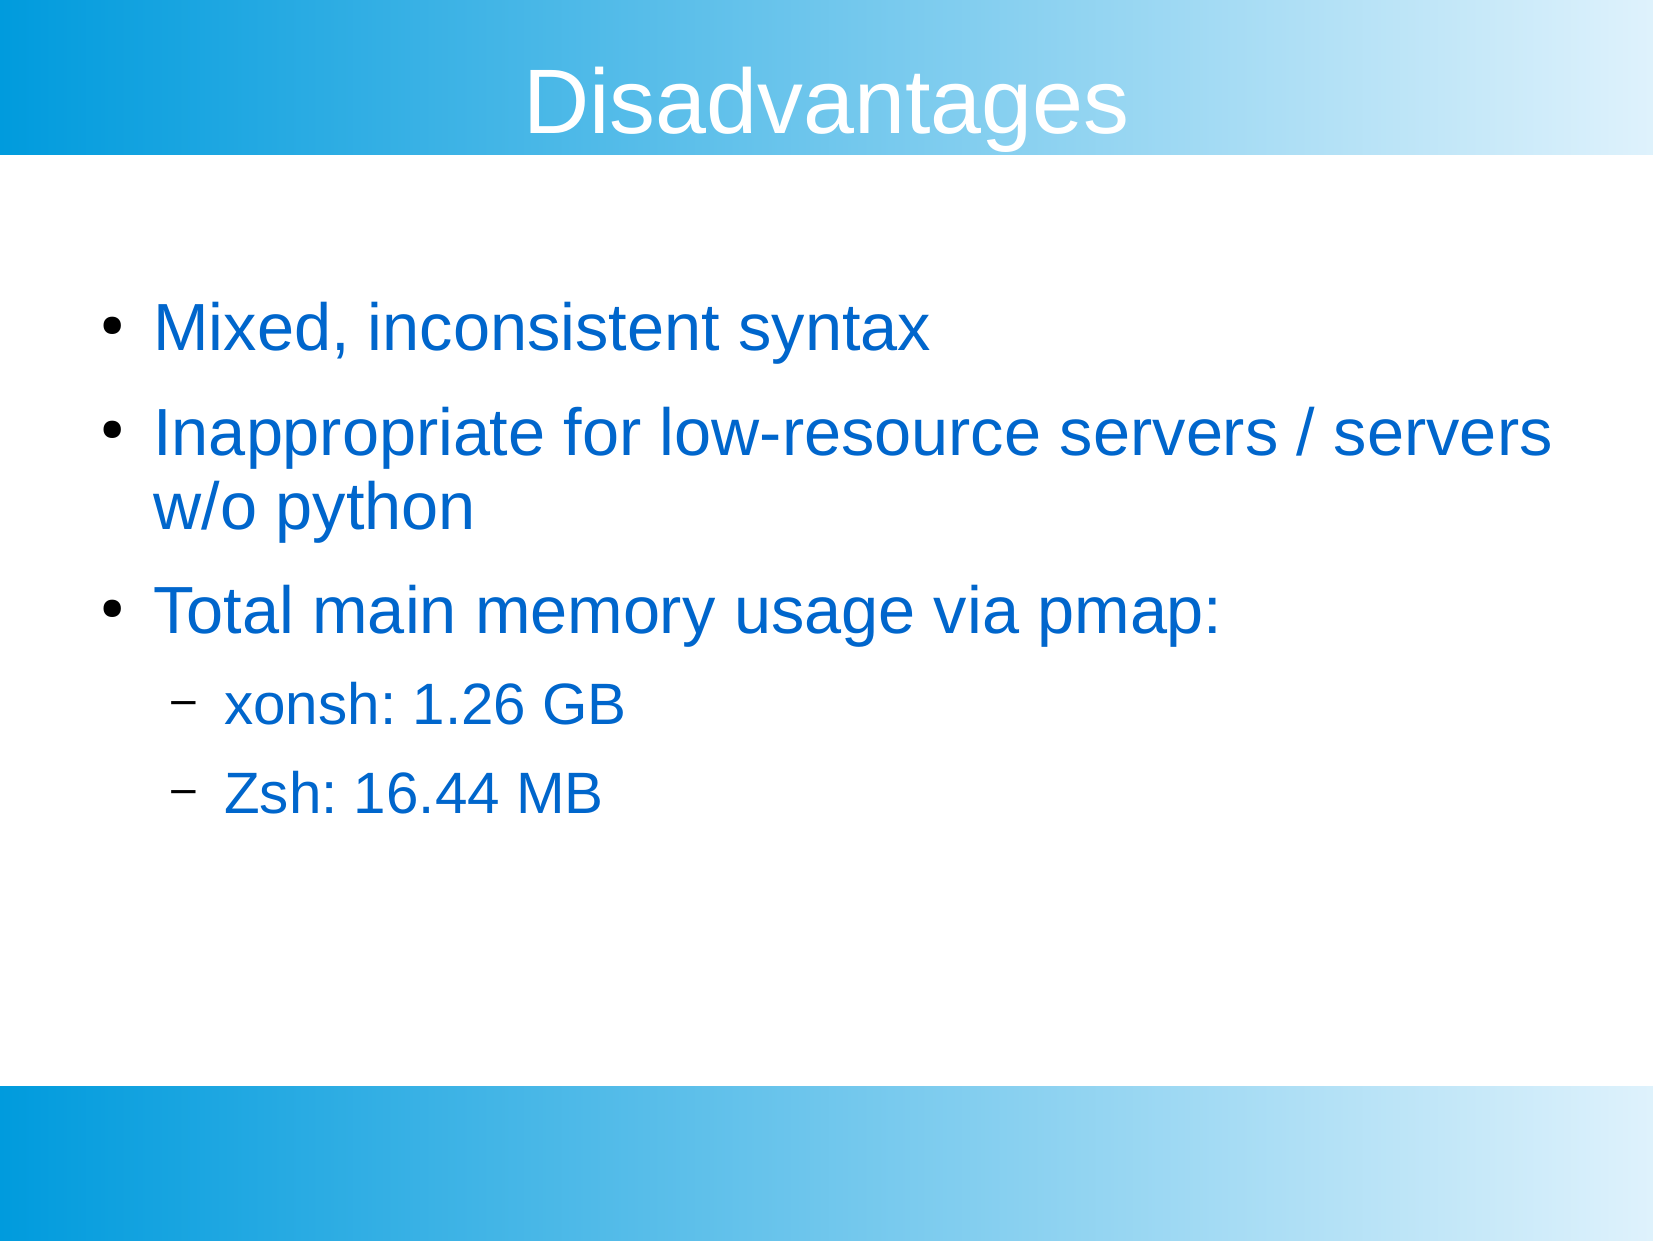

# Disadvantages
Mixed, inconsistent syntax
Inappropriate for low-resource servers / servers w/o python
Total main memory usage via pmap:
xonsh: 1.26 GB
Zsh: 16.44 MB